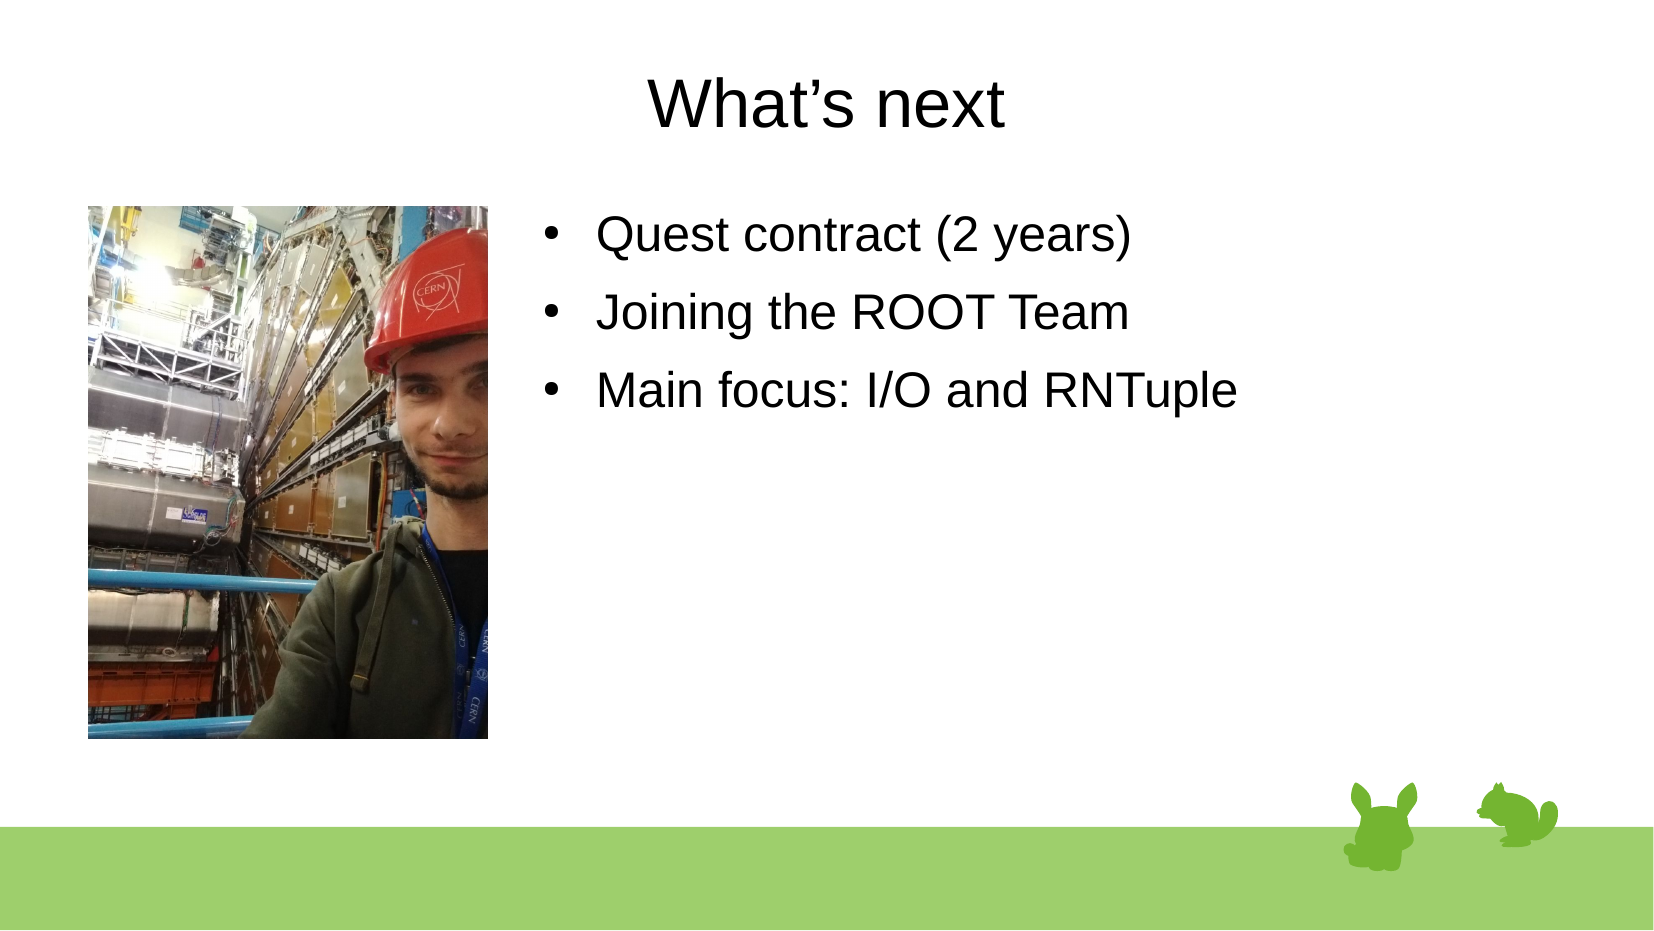

# What’s next
Quest contract (2 years)
Joining the ROOT Team
Main focus: I/O and RNTuple